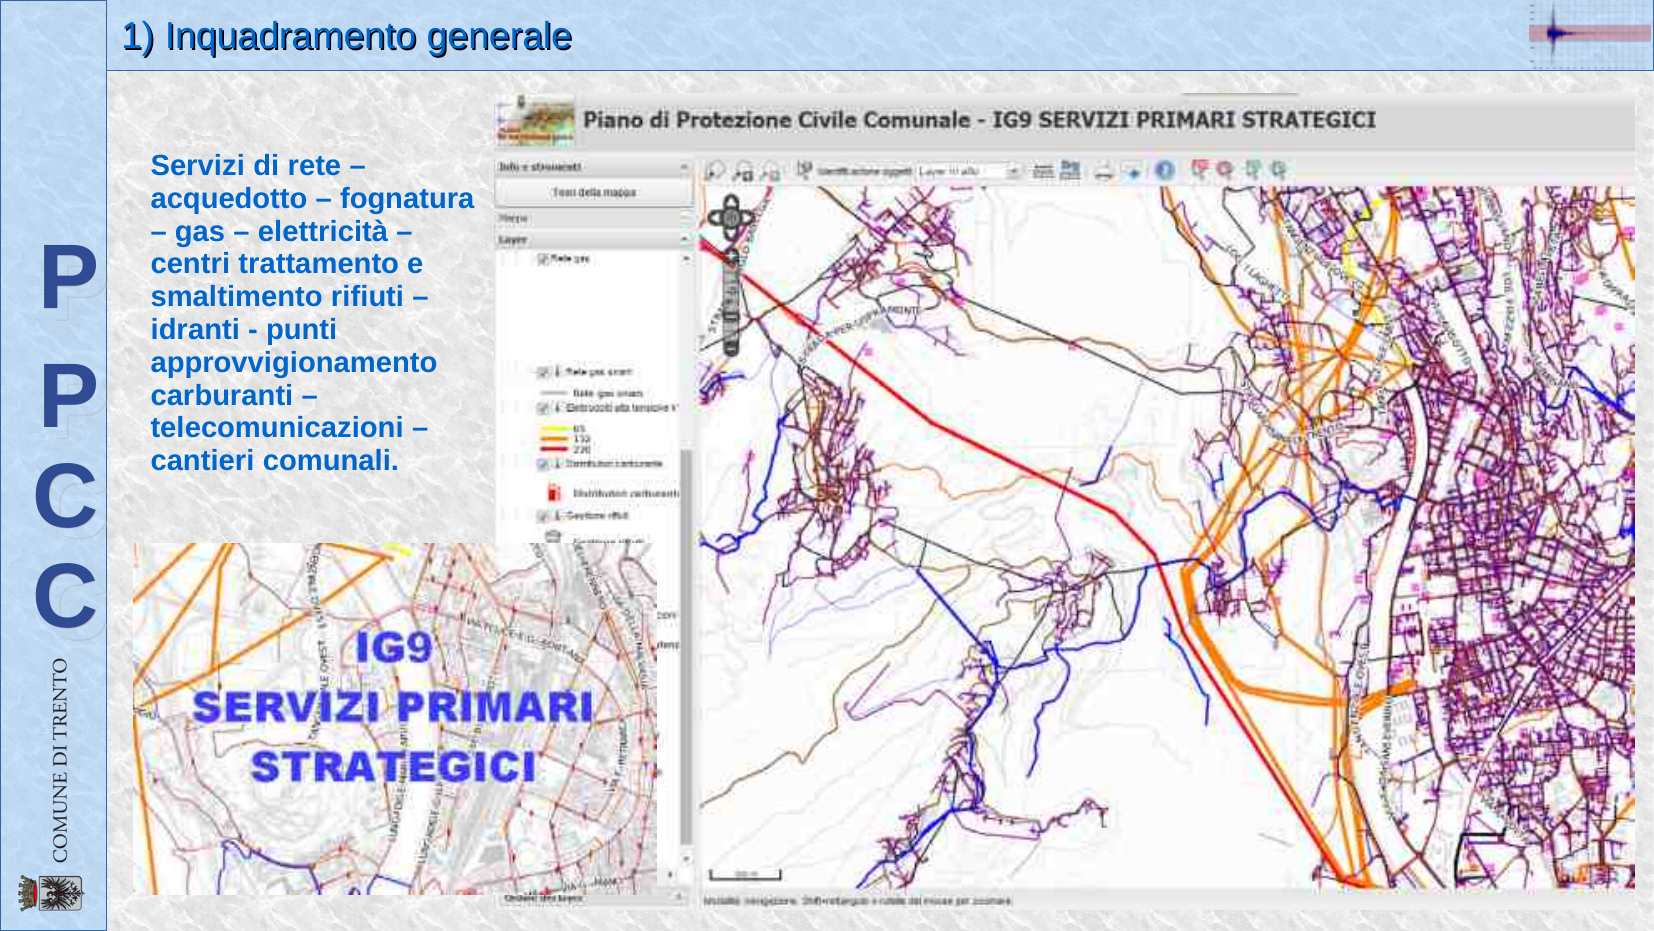

1) Inquadramento generale
Servizi di rete –acquedotto – fognatura – gas – elettricità – centri trattamento e smaltimento rifiuti – idranti - punti approvvigionamento carburanti – telecomunicazioni – cantieri comunali.
9